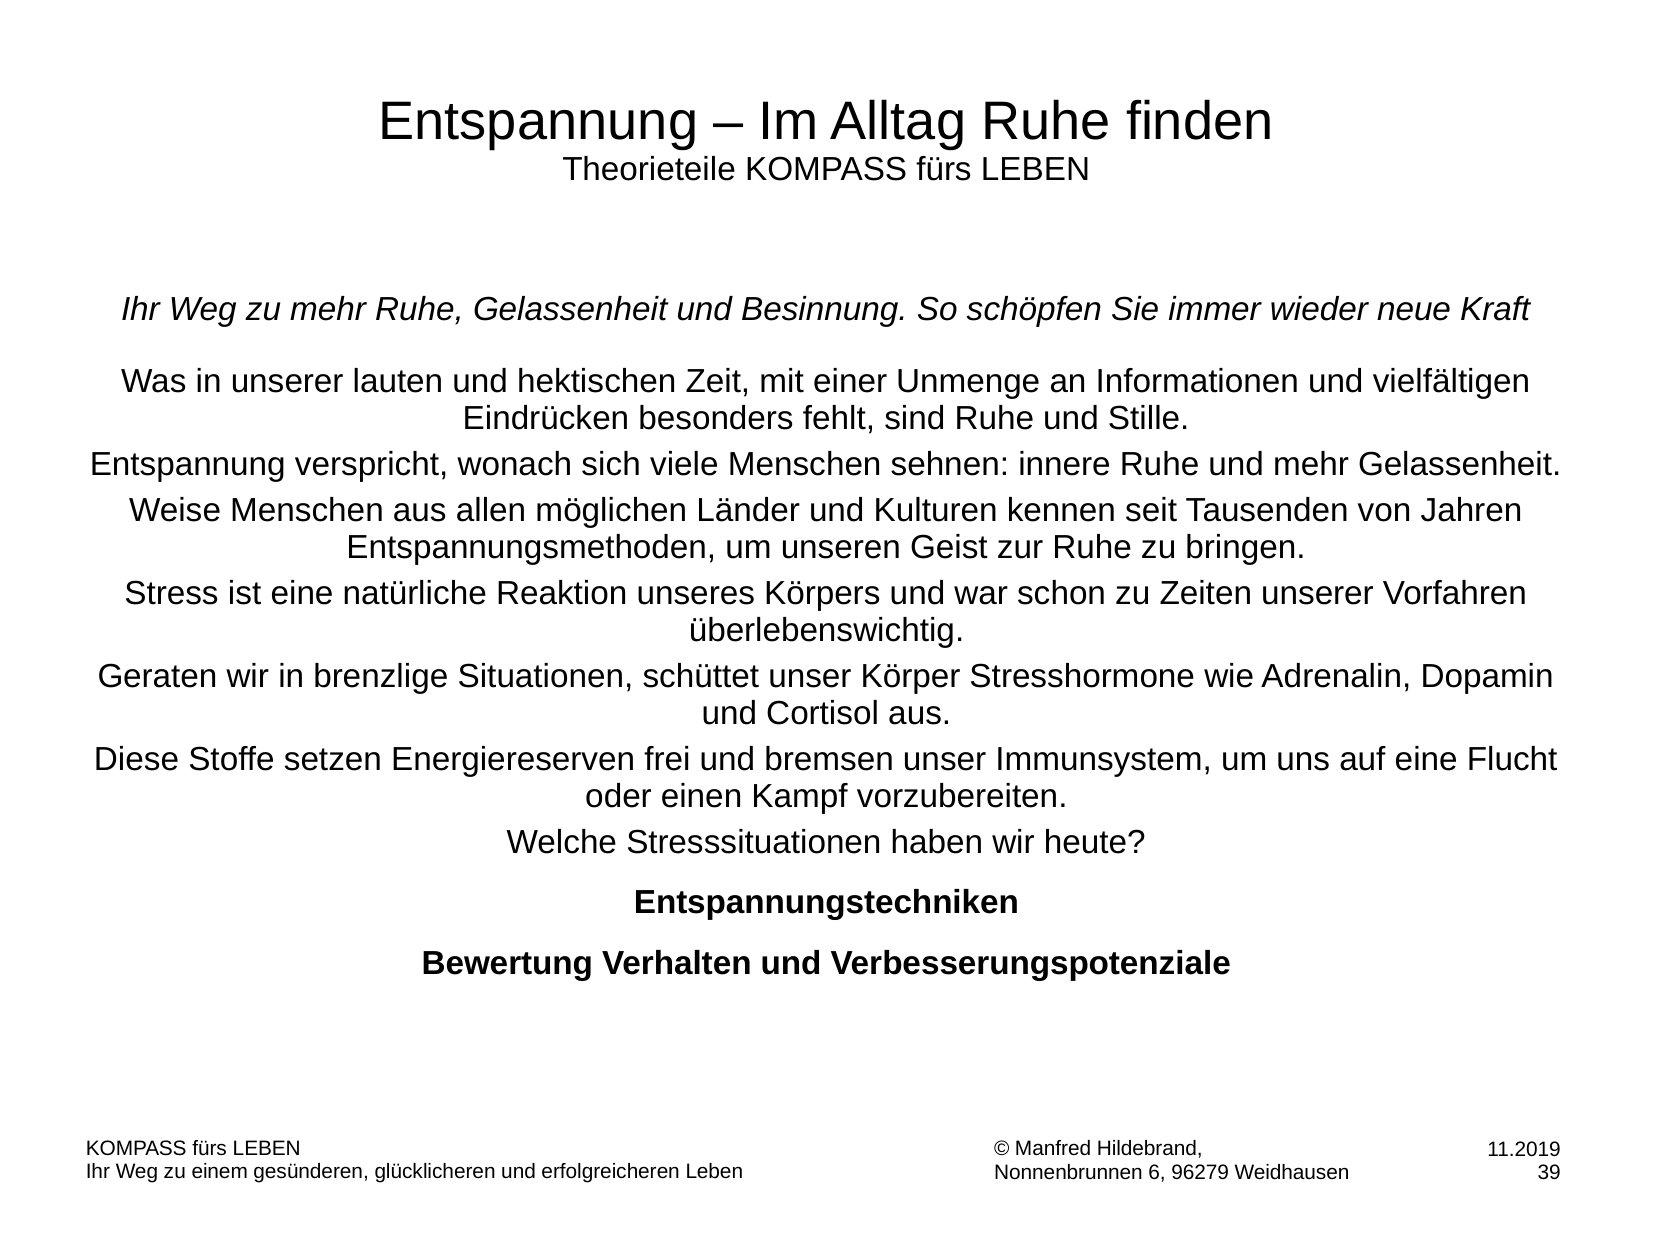

# Entspannung – Im Alltag Ruhe finden Theorieteile KOMPASS fürs LEBEN
Ihr Weg zu mehr Ruhe, Gelassenheit und Besinnung. So schöpfen Sie immer wieder neue Kraft
Was in unserer lauten und hektischen Zeit, mit einer Unmenge an Informationen und vielfältigen Eindrücken besonders fehlt, sind Ruhe und Stille.
Entspannung verspricht, wonach sich viele Menschen sehnen: innere Ruhe und mehr Gelassenheit.
Weise Menschen aus allen möglichen Länder und Kulturen kennen seit Tausenden von Jahren Entspannungsmethoden, um unseren Geist zur Ruhe zu bringen.
Stress ist eine natürliche Reaktion unseres Körpers und war schon zu Zeiten unserer Vorfahren überlebenswichtig.
Geraten wir in brenzlige Situationen, schüttet unser Körper Stresshormone wie Adrenalin, Dopamin und Cortisol aus.
Diese Stoffe setzen Energiereserven frei und bremsen unser Immunsystem, um uns auf eine Flucht oder einen Kampf vorzubereiten.
Welche Stresssituationen haben wir heute?
Entspannungstechniken
Bewertung Verhalten und Verbesserungspotenziale
KOMPASS fürs LEBEN
Ihr Weg zu einem gesünderen, glücklicheren und erfolgreicheren Leben
© Manfred Hildebrand,
Nonnenbrunnen 6, 96279 Weidhausen
11.2019
39